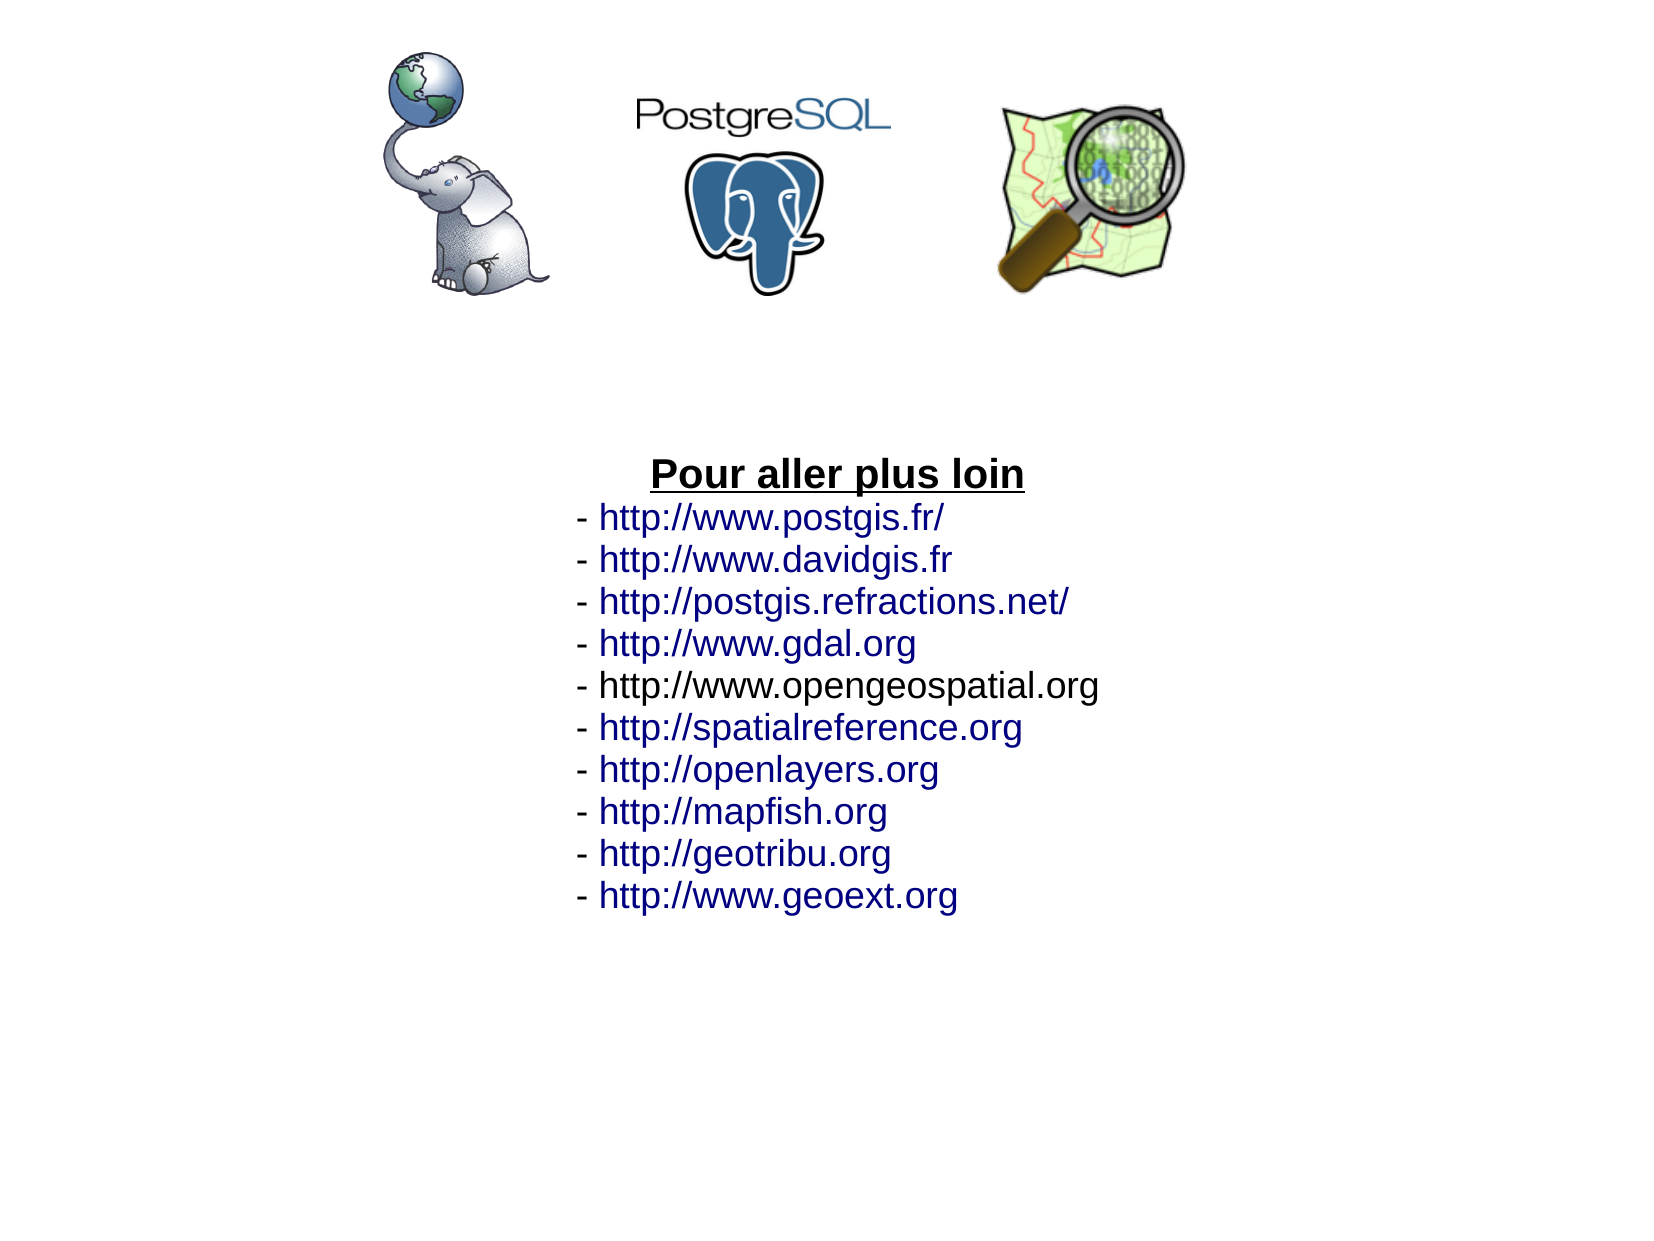

Pour aller plus loin
- http://www.postgis.fr/
- http://www.davidgis.fr
- http://postgis.refractions.net/
- http://www.gdal.org
- http://www.opengeospatial.org
- http://spatialreference.org
- http://openlayers.org
- http://mapfish.org
- http://geotribu.org
- http://www.geoext.org